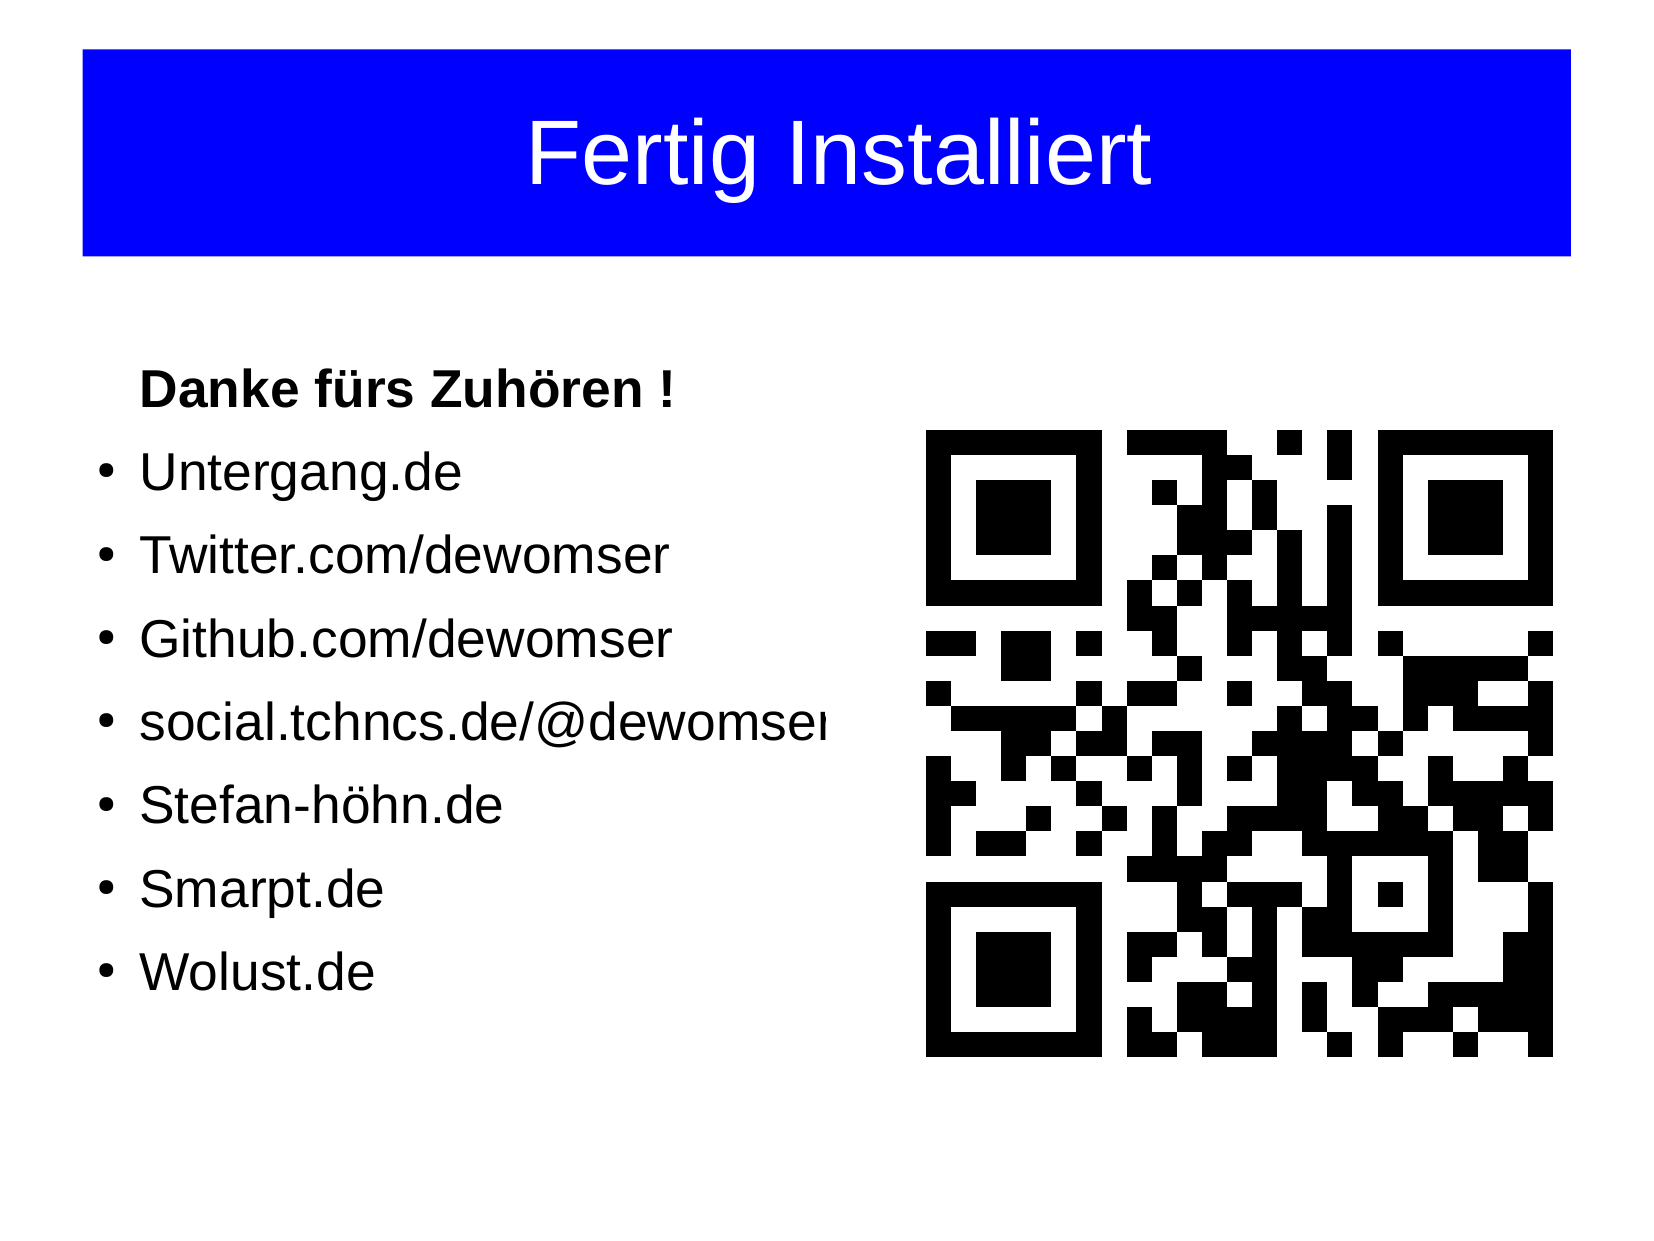

# Fertig Installiert
Danke fürs Zuhören !
Untergang.de
Twitter.com/dewomser
Github.com/dewomser
social.tchncs.de/@dewomser
Stefan-höhn.de
Smarpt.de
Wolust.de